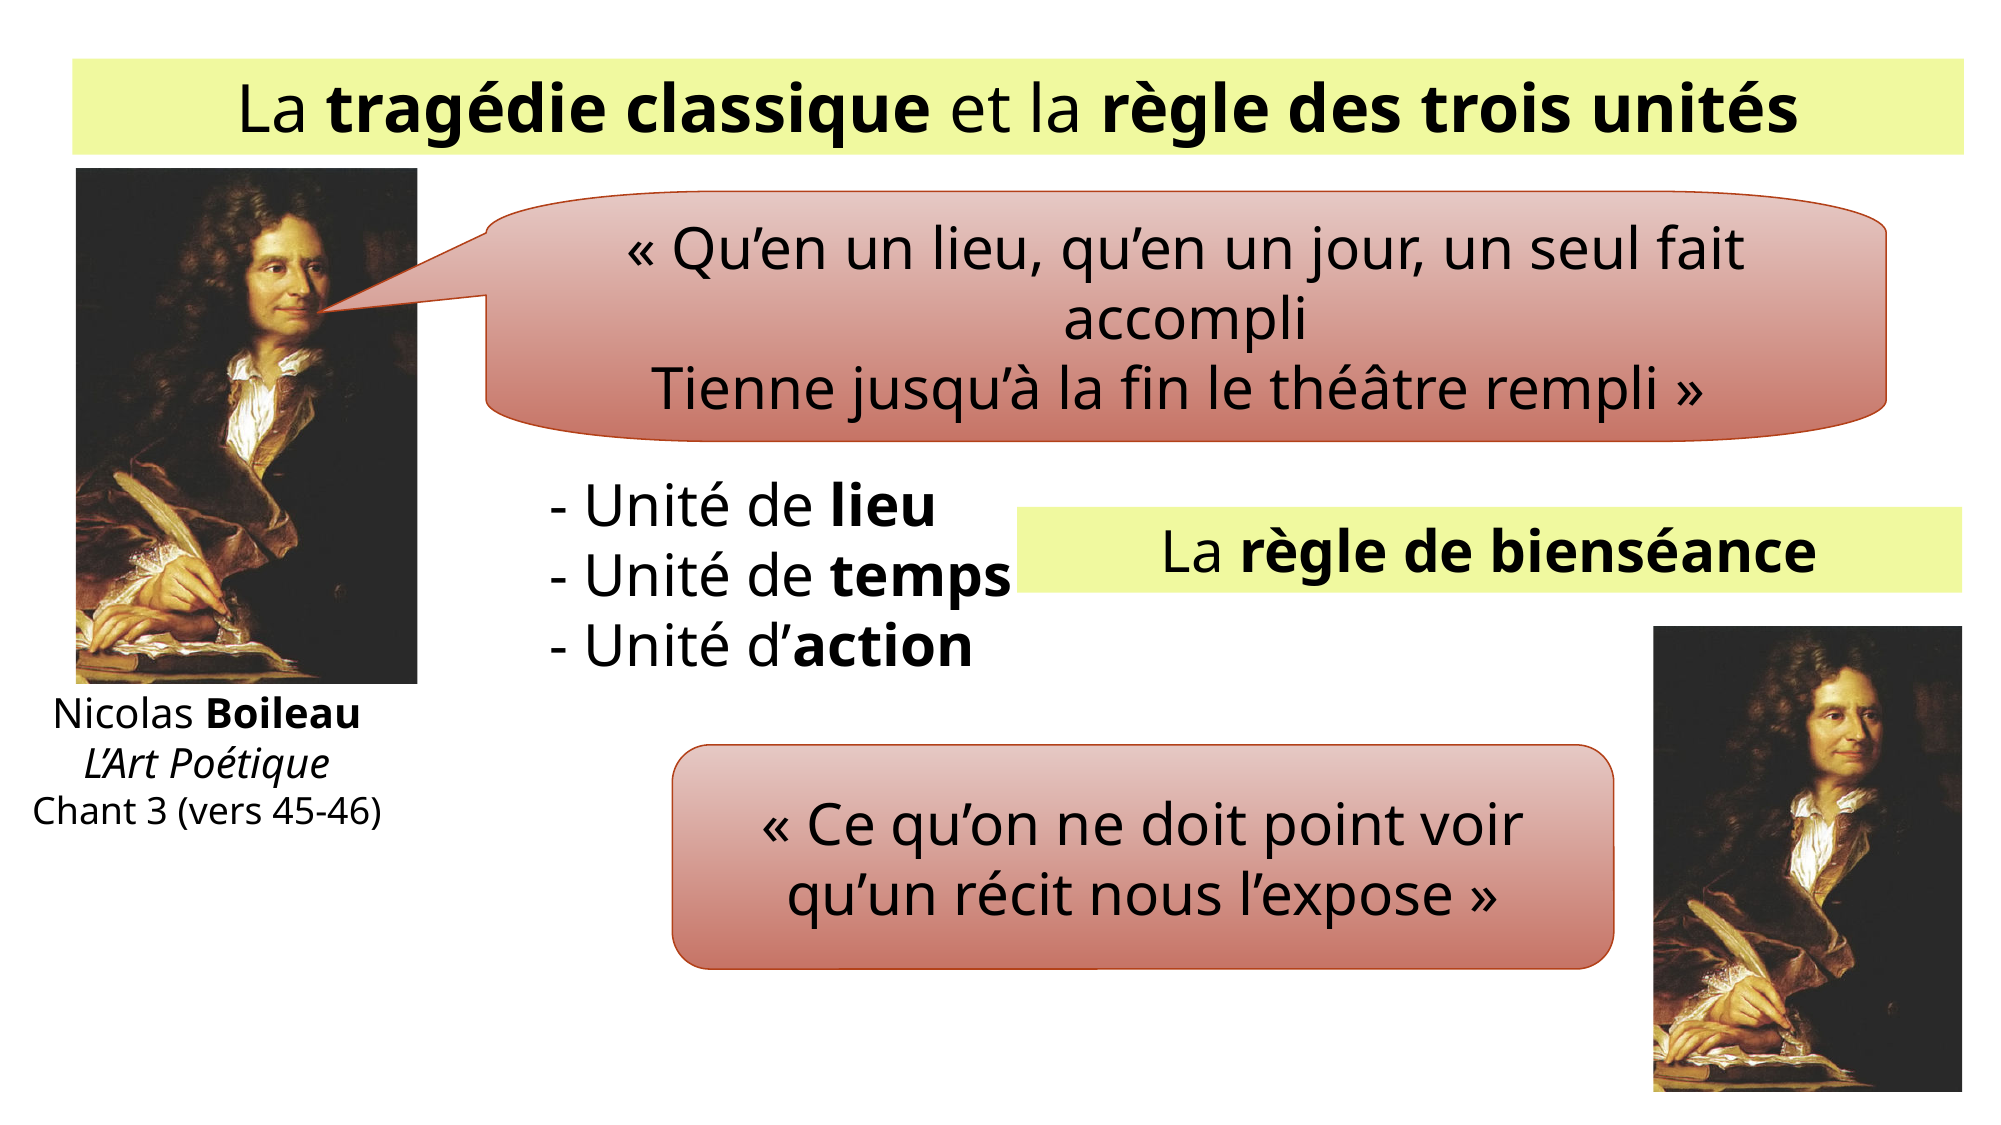

La tragédie classique et la règle des trois unités
« Qu’en un lieu, qu’en un jour, un seul fait accompli
Tienne jusqu’à la fin le théâtre rempli »
- Unité de lieu
- Unité de temps
- Unité d’action
La règle de bienséance
Nicolas Boileau
L’Art Poétique
Chant 3 (vers 45-46)
« Ce qu’on ne doit point voir qu’un récit nous l’expose »